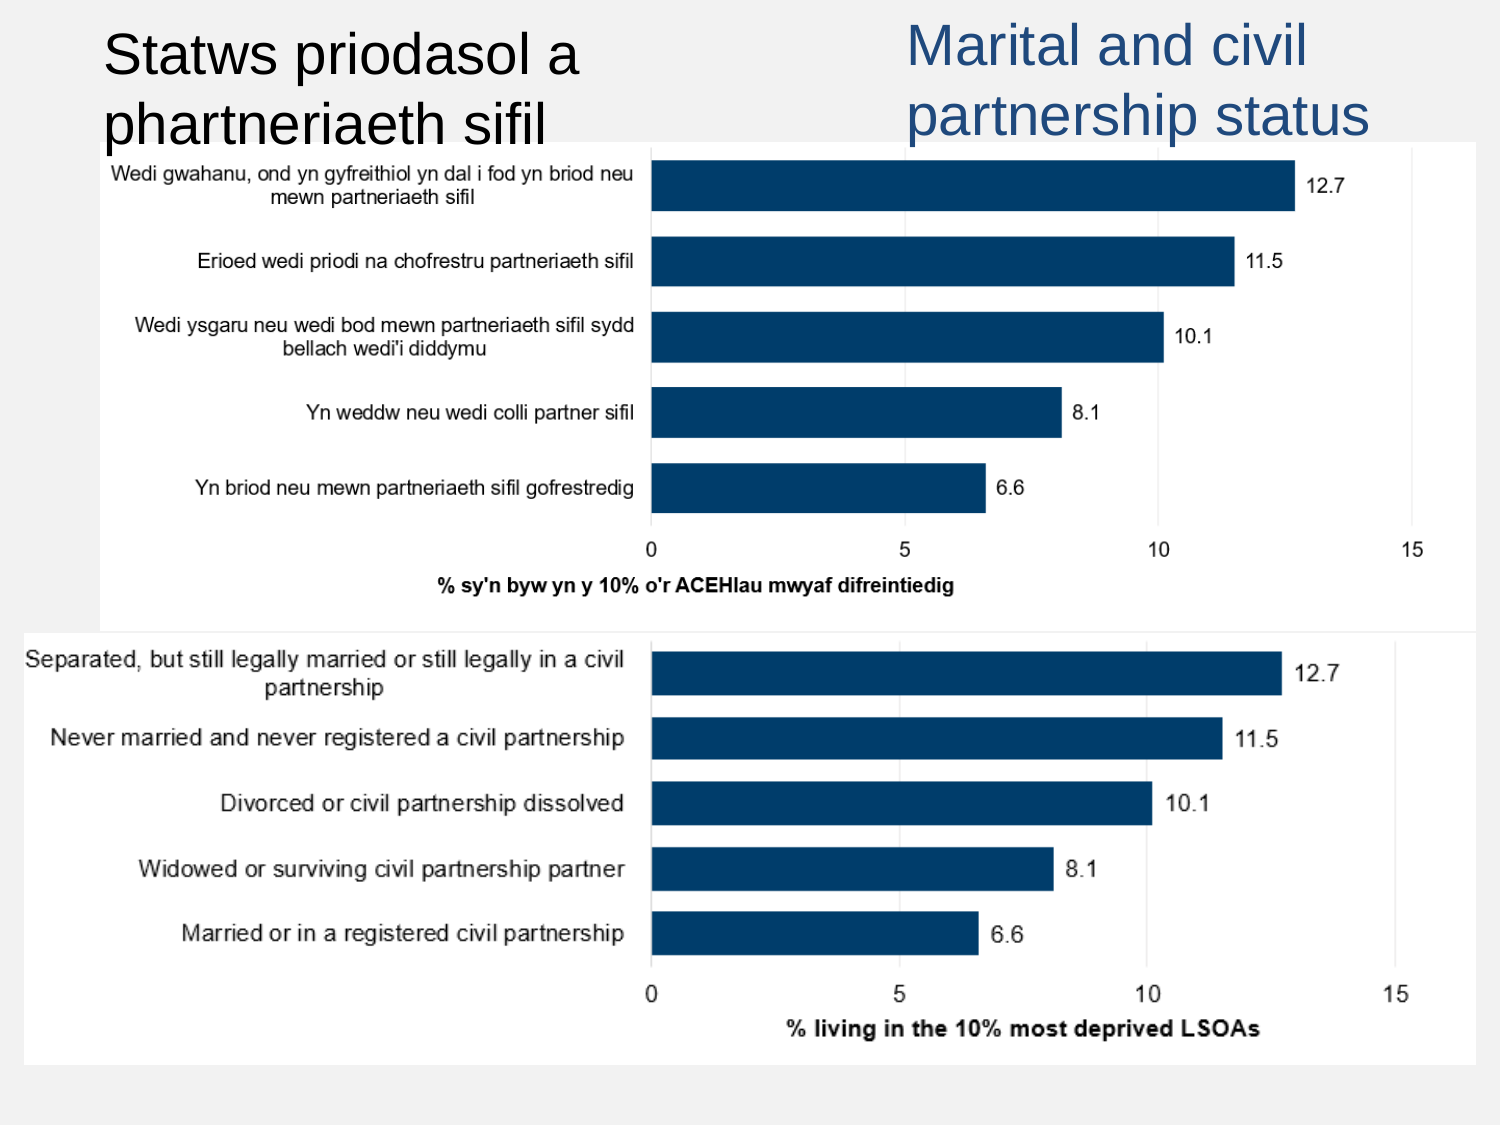

Marital and civil partnership status
Statws priodasol a phartneriaeth sifil